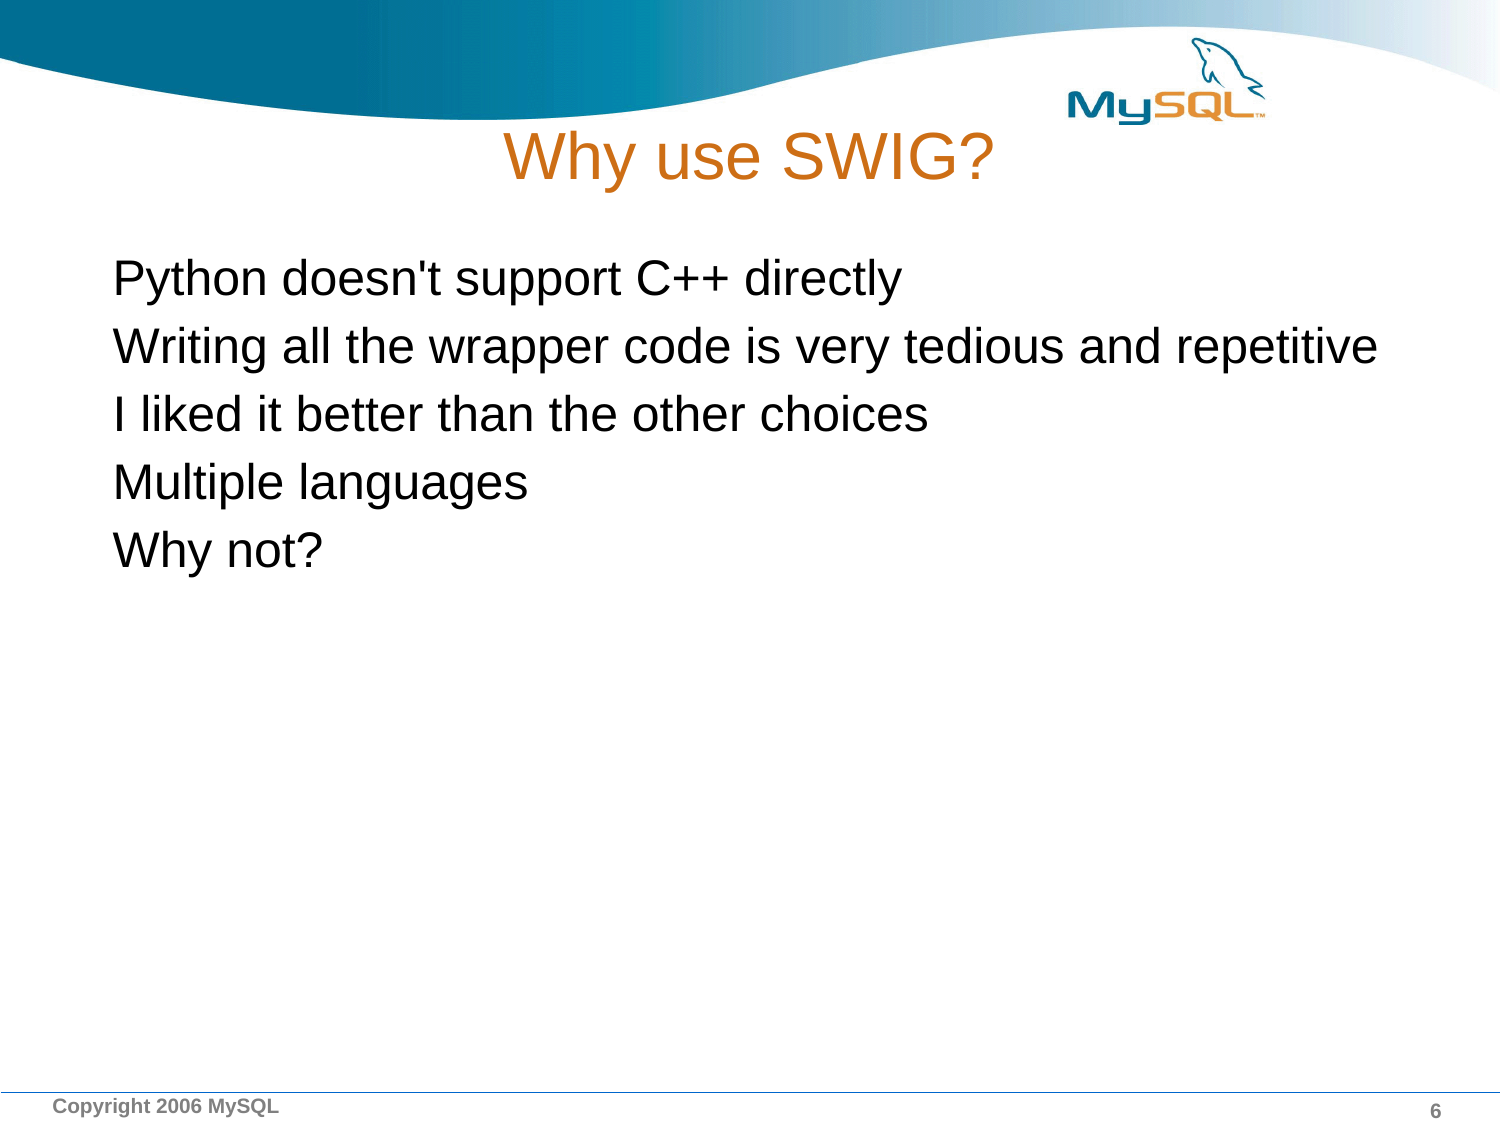

# Why use SWIG?
Python doesn't support C++ directly
Writing all the wrapper code is very tedious and repetitive
I liked it better than the other choices
Multiple languages
Why not?